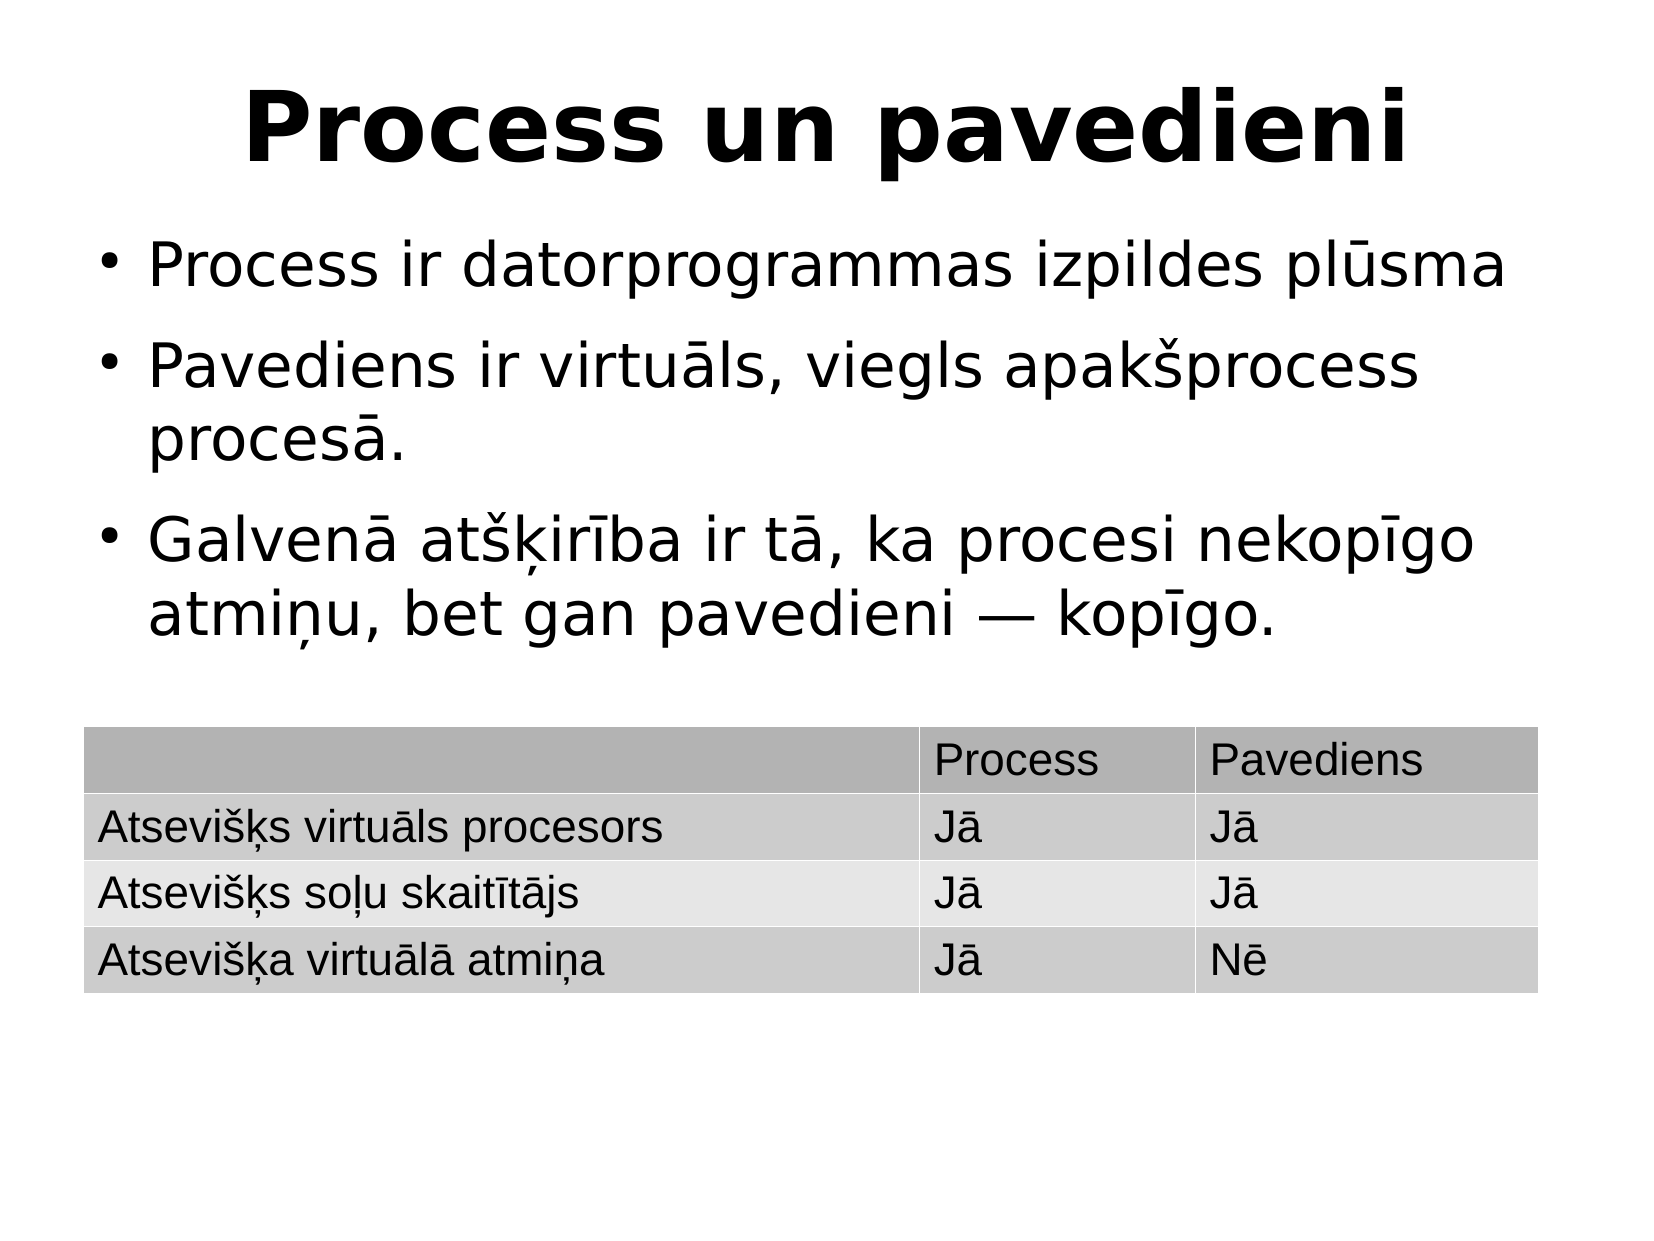

# Process un pavedieni
Process ir datorprogrammas izpildes plūsma
Pavediens ir virtuāls, viegls apakšprocess procesā.
Galvenā atšķirība ir tā, ka procesi nekopīgo atmiņu, bet gan pavedieni — kopīgo.
| | Process | Pavediens |
| --- | --- | --- |
| Atsevišķs virtuāls procesors | Jā | Jā |
| Atsevišķs soļu skaitītājs | Jā | Jā |
| Atsevišķa virtuālā atmiņa | Jā | Nē |